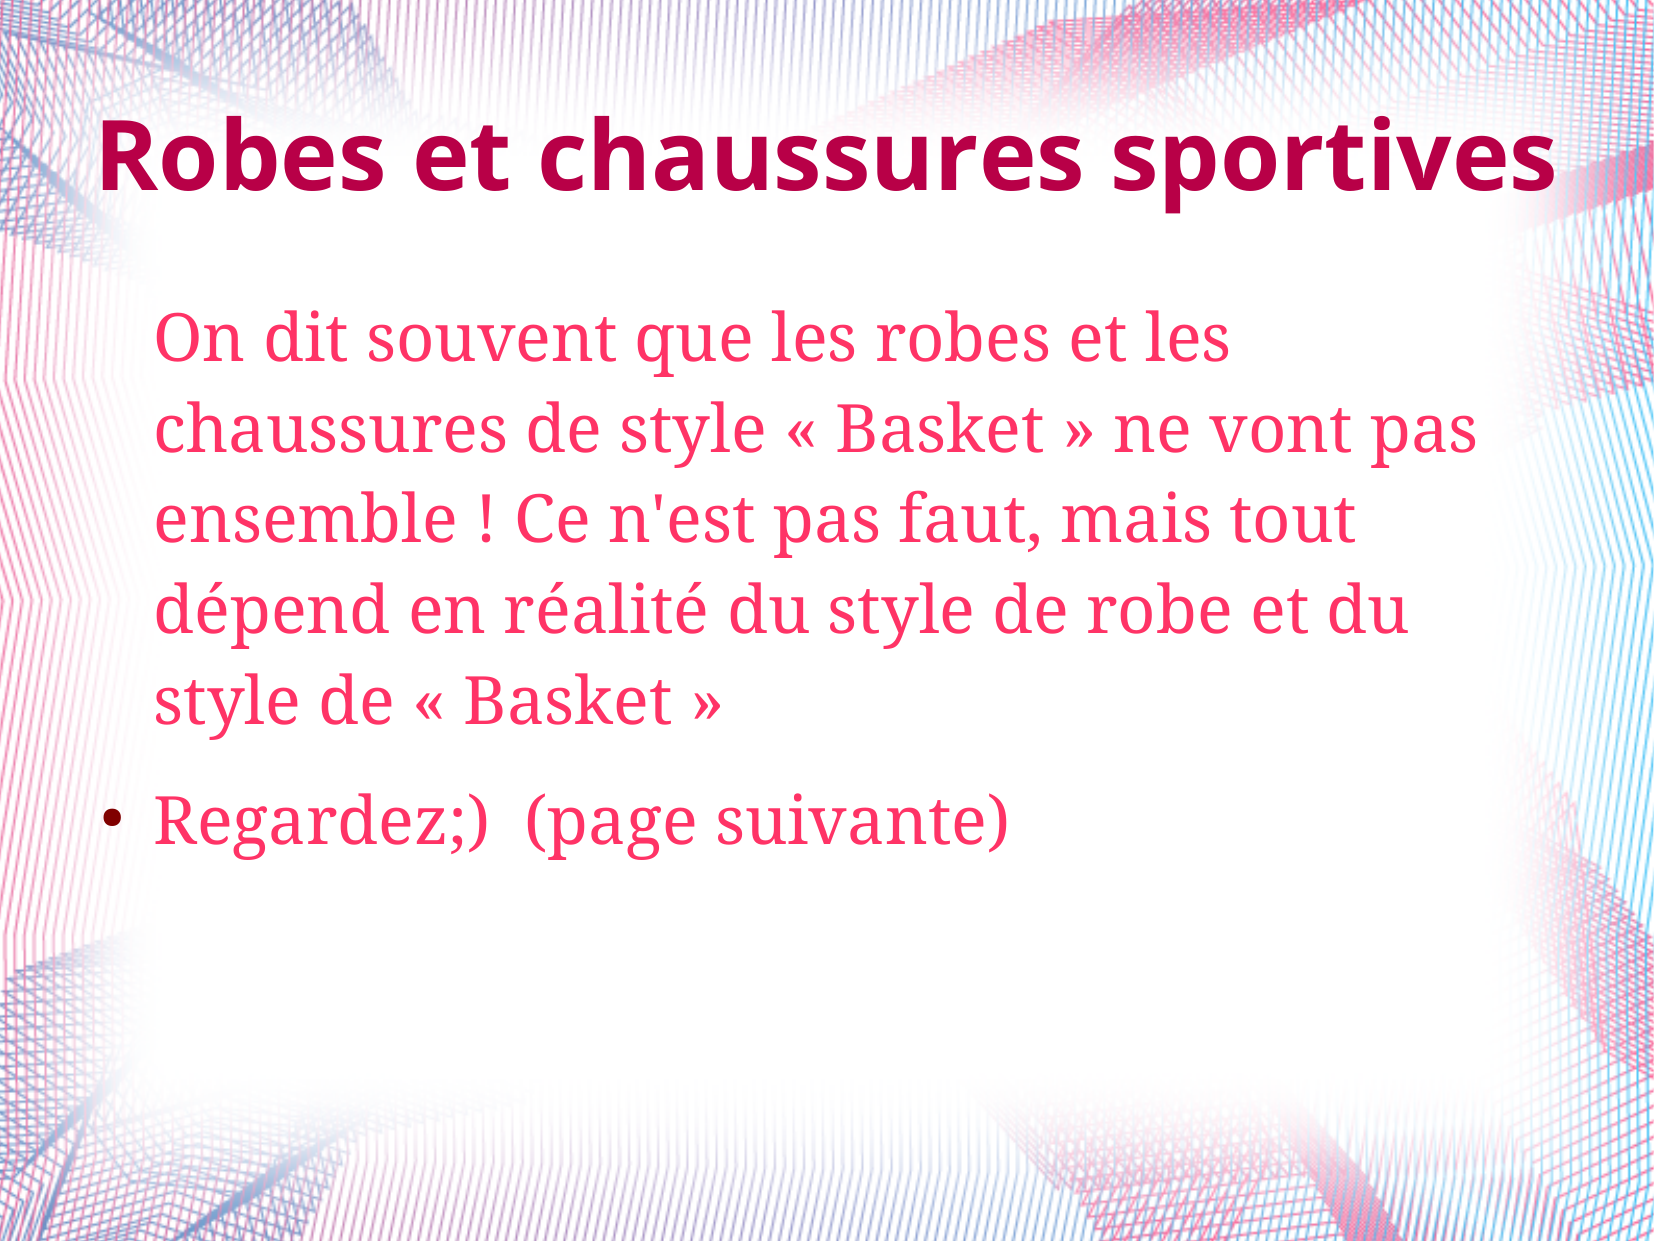

# Robes et chaussures sportives
On dit souvent que les robes et les chaussures de style « Basket » ne vont pas ensemble ! Ce n'est pas faut, mais tout dépend en réalité du style de robe et du style de « Basket »
Regardez;) (page suivante)